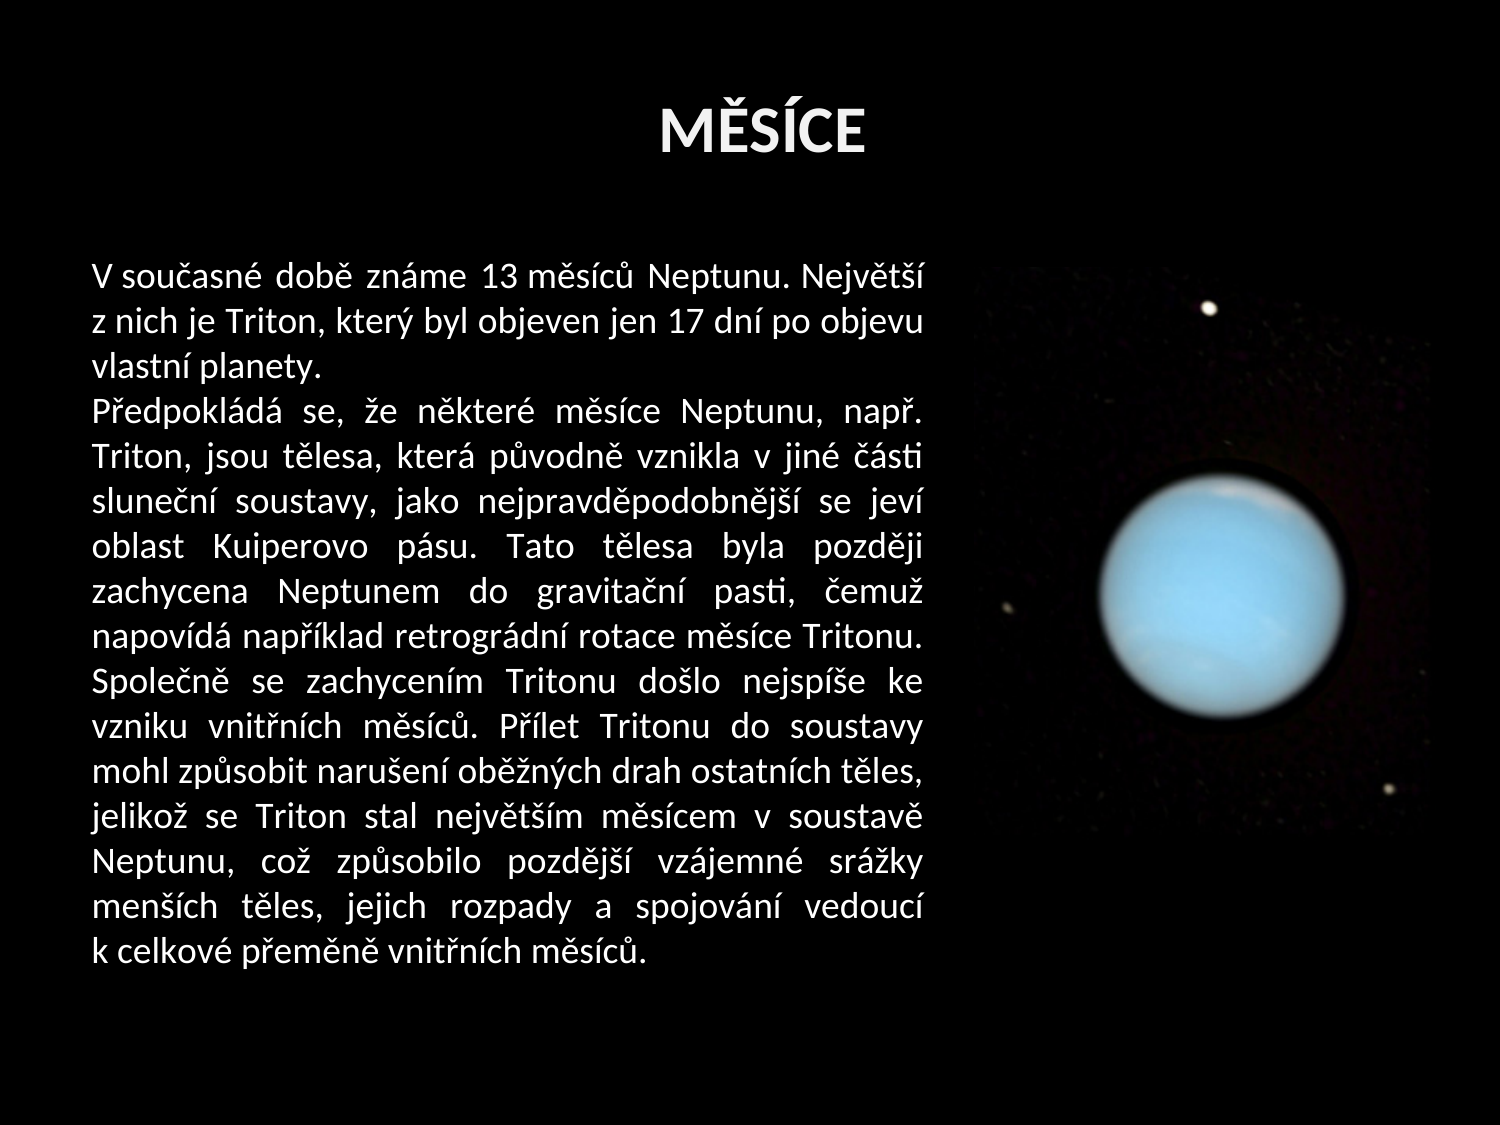

MĚSÍCE
V současné době známe 13 měsíců Neptunu. Největší z nich je Triton, který byl objeven jen 17 dní po objevu vlastní planety.
Předpokládá se, že některé měsíce Neptunu, např. Triton, jsou tělesa, která původně vznikla v jiné části sluneční soustavy, jako nejpravděpodobnější se jeví oblast Kuiperovo pásu. Tato tělesa byla později zachycena Neptunem do gravitační pasti, čemuž napovídá například retrográdní rotace měsíce Tritonu. Společně se zachycením Tritonu došlo nejspíše ke vzniku vnitřních měsíců. Přílet Tritonu do soustavy mohl způsobit narušení oběžných drah ostatních těles, jelikož se Triton stal největším měsícem v soustavě Neptunu, což způsobilo pozdější vzájemné srážky menších těles, jejich rozpady a spojování vedoucí
k celkové přeměně vnitřních měsíců.